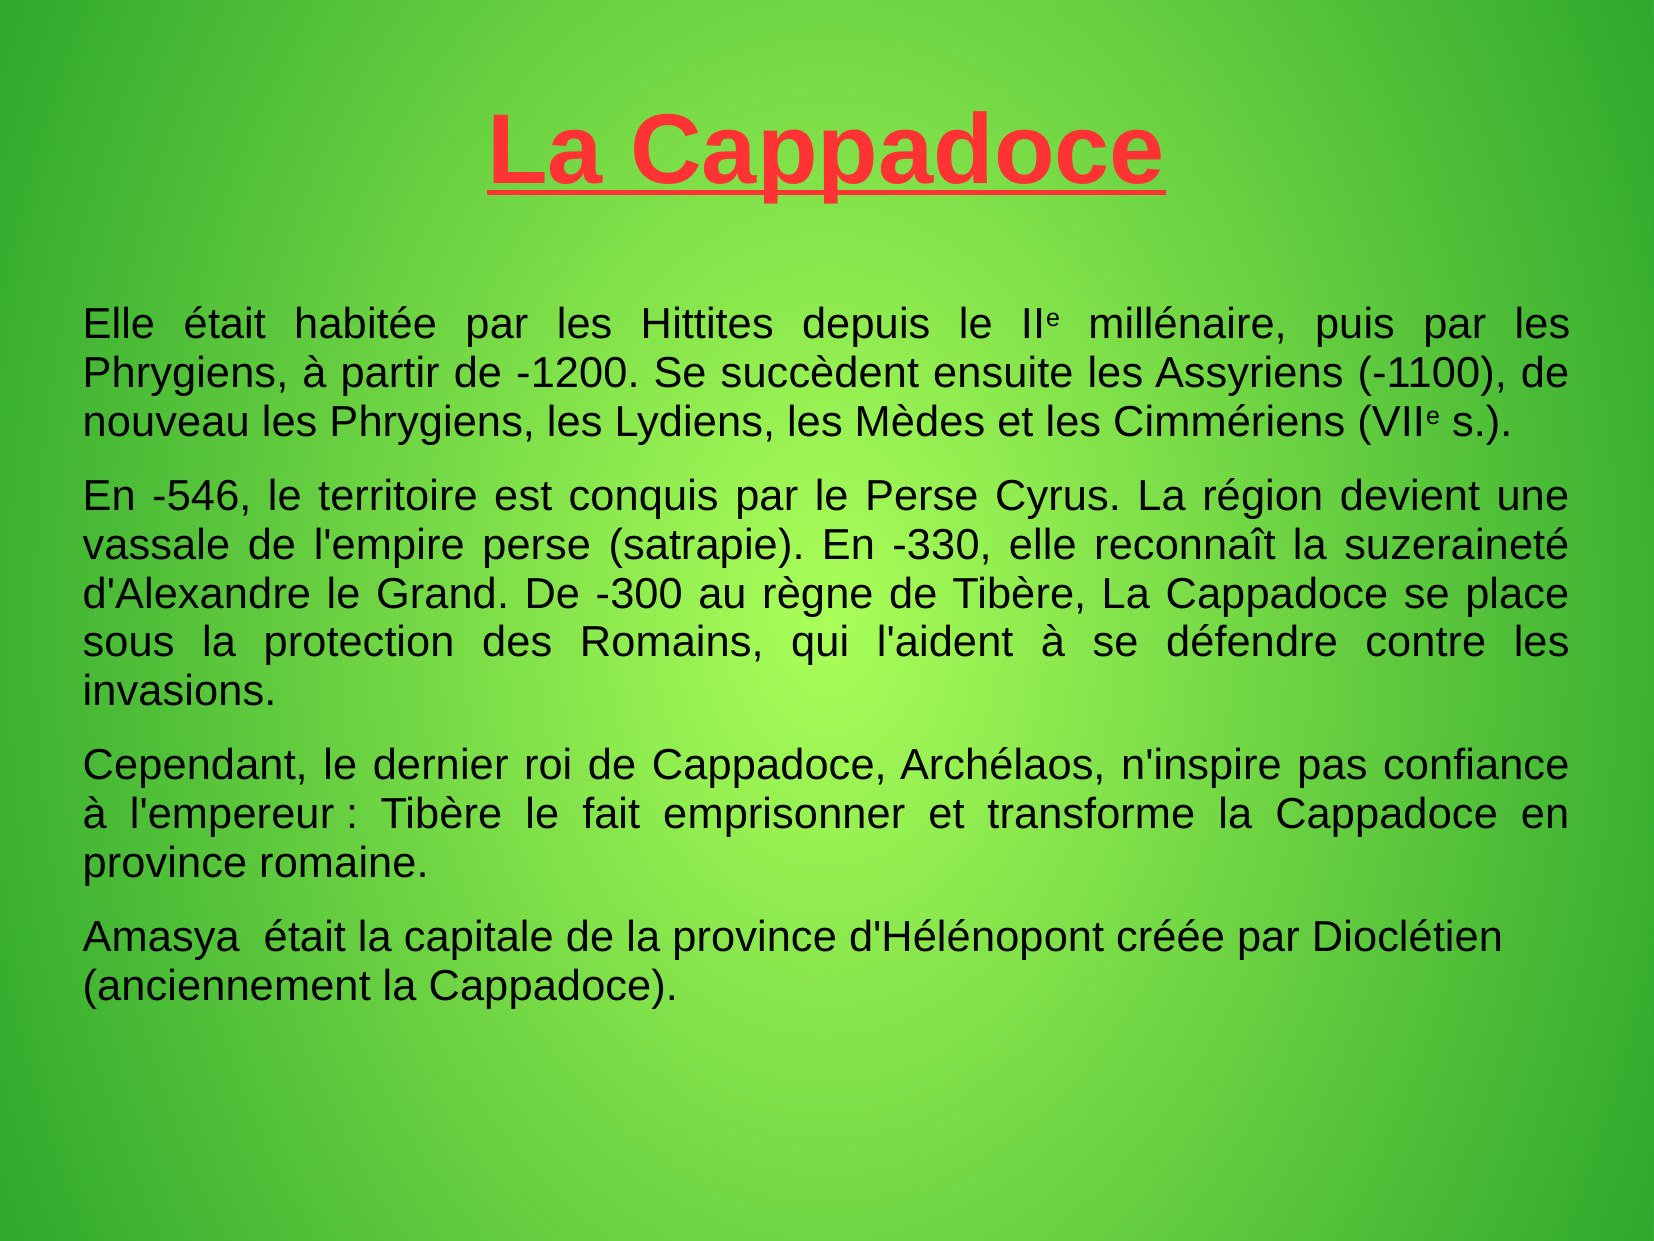

# La Cappadoce
Elle était habitée par les Hittites depuis le IIe millénaire, puis par les Phrygiens, à partir de -1200. Se succèdent ensuite les Assyriens (-1100), de nouveau les Phrygiens, les Lydiens, les Mèdes et les Cimmériens (VIIe s.).
En -546, le territoire est conquis par le Perse Cyrus. La région devient une vassale de l'empire perse (satrapie). En -330, elle reconnaît la suzeraineté d'Alexandre le Grand. De -300 au règne de Tibère, La Cappadoce se place sous la protection des Romains, qui l'aident à se défendre contre les invasions.
Cependant, le dernier roi de Cappadoce, Archélaos, n'inspire pas confiance à l'empereur : Tibère le fait emprisonner et transforme la Cappadoce en province romaine.
Amasya était la capitale de la province d'Hélénopont créée par Dioclétien (anciennement la Cappadoce).